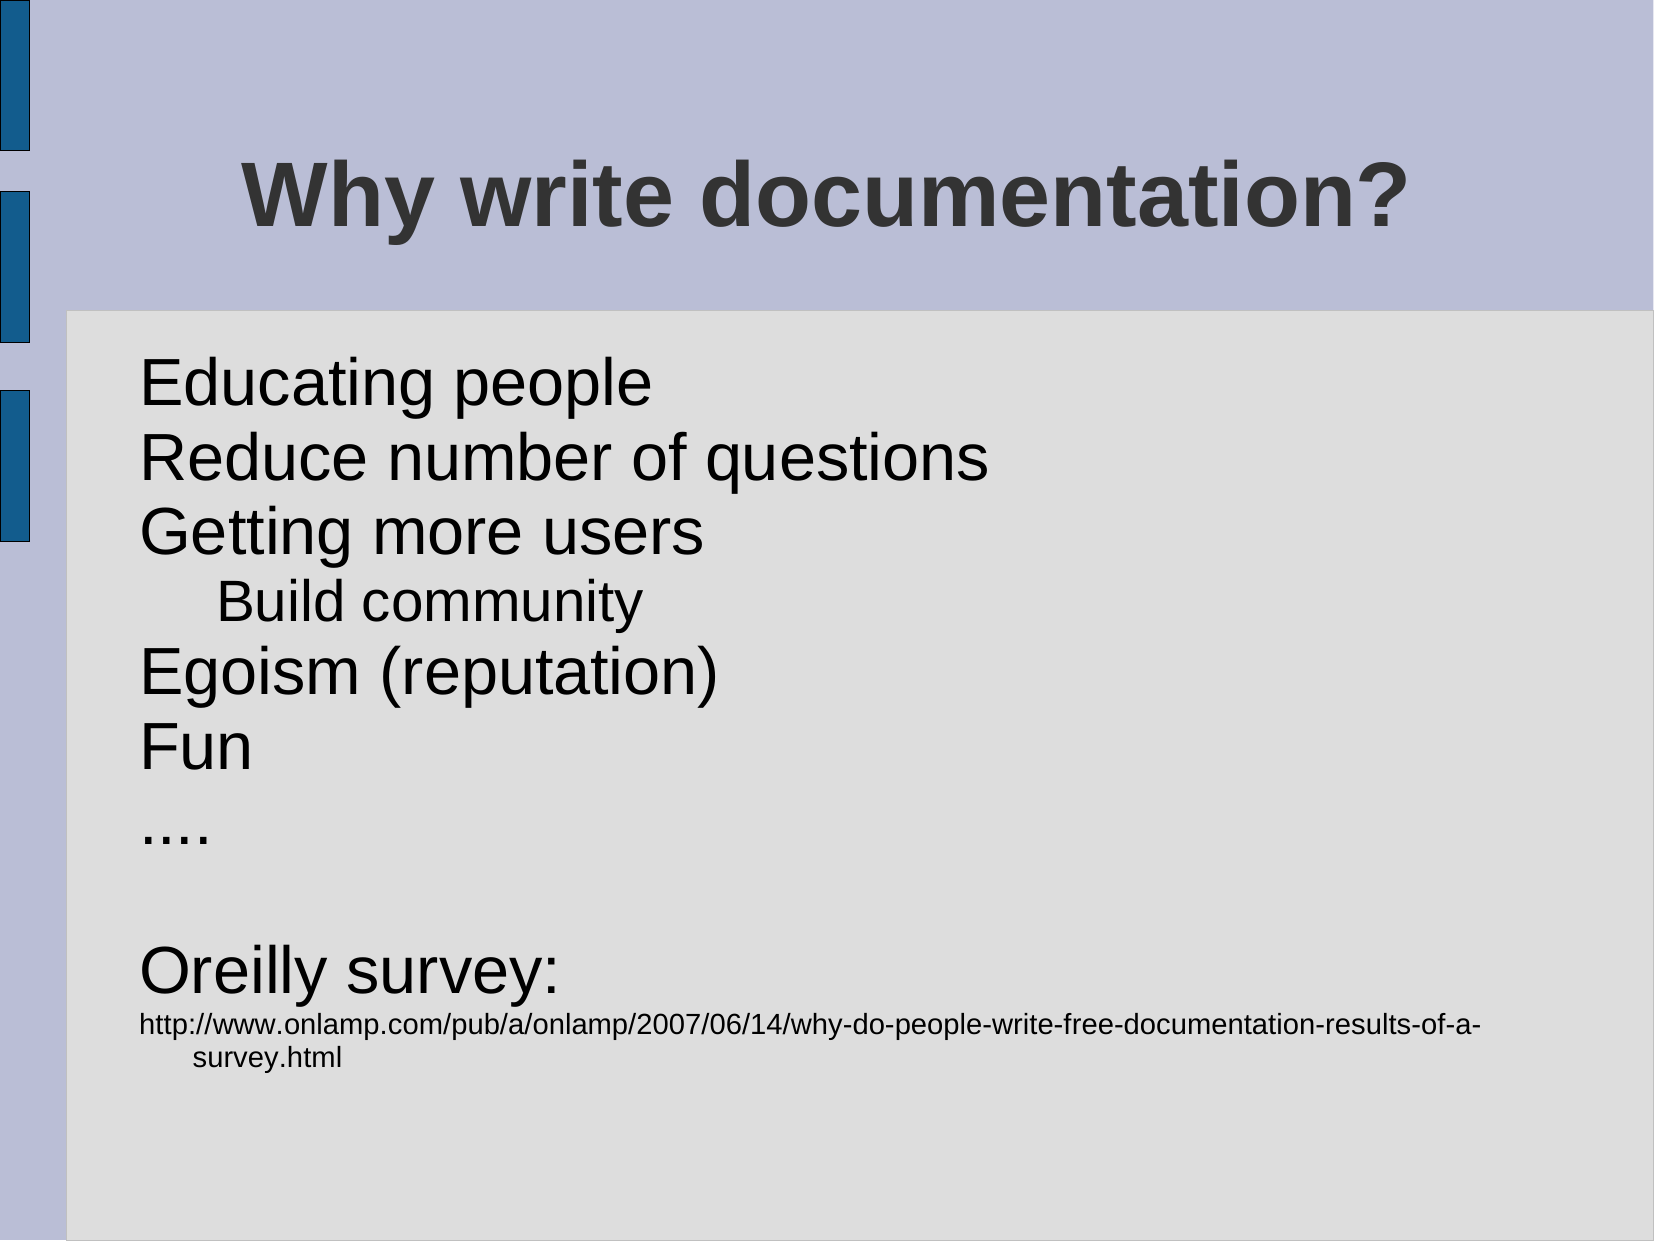

# Why write documentation?
Educating people
Reduce number of questions
Getting more users
Build community
Egoism (reputation)
Fun
....
Oreilly survey:
http://www.onlamp.com/pub/a/onlamp/2007/06/14/why-do-people-write-free-documentation-results-of-a-survey.html